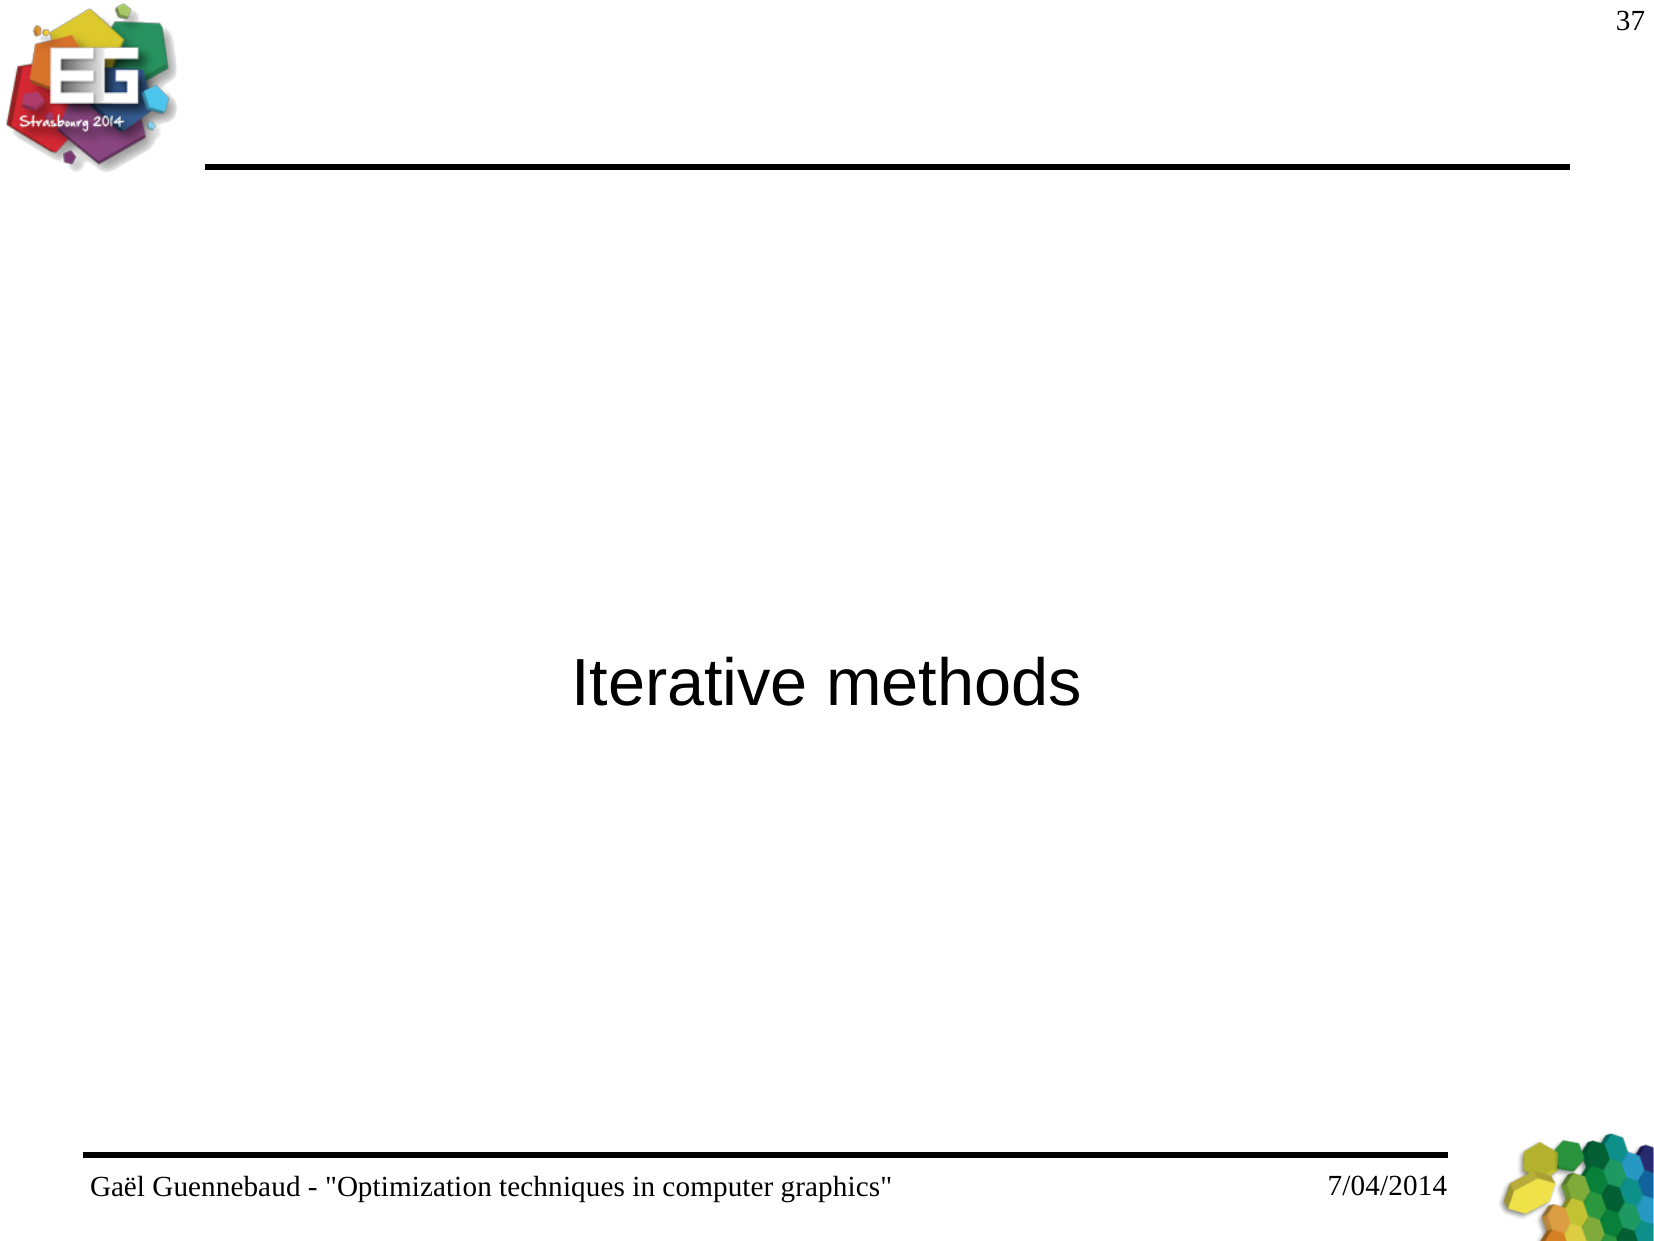

37
#
Iterative methods
7/04/2014
Gaël Guennebaud - "Optimization techniques in computer graphics"